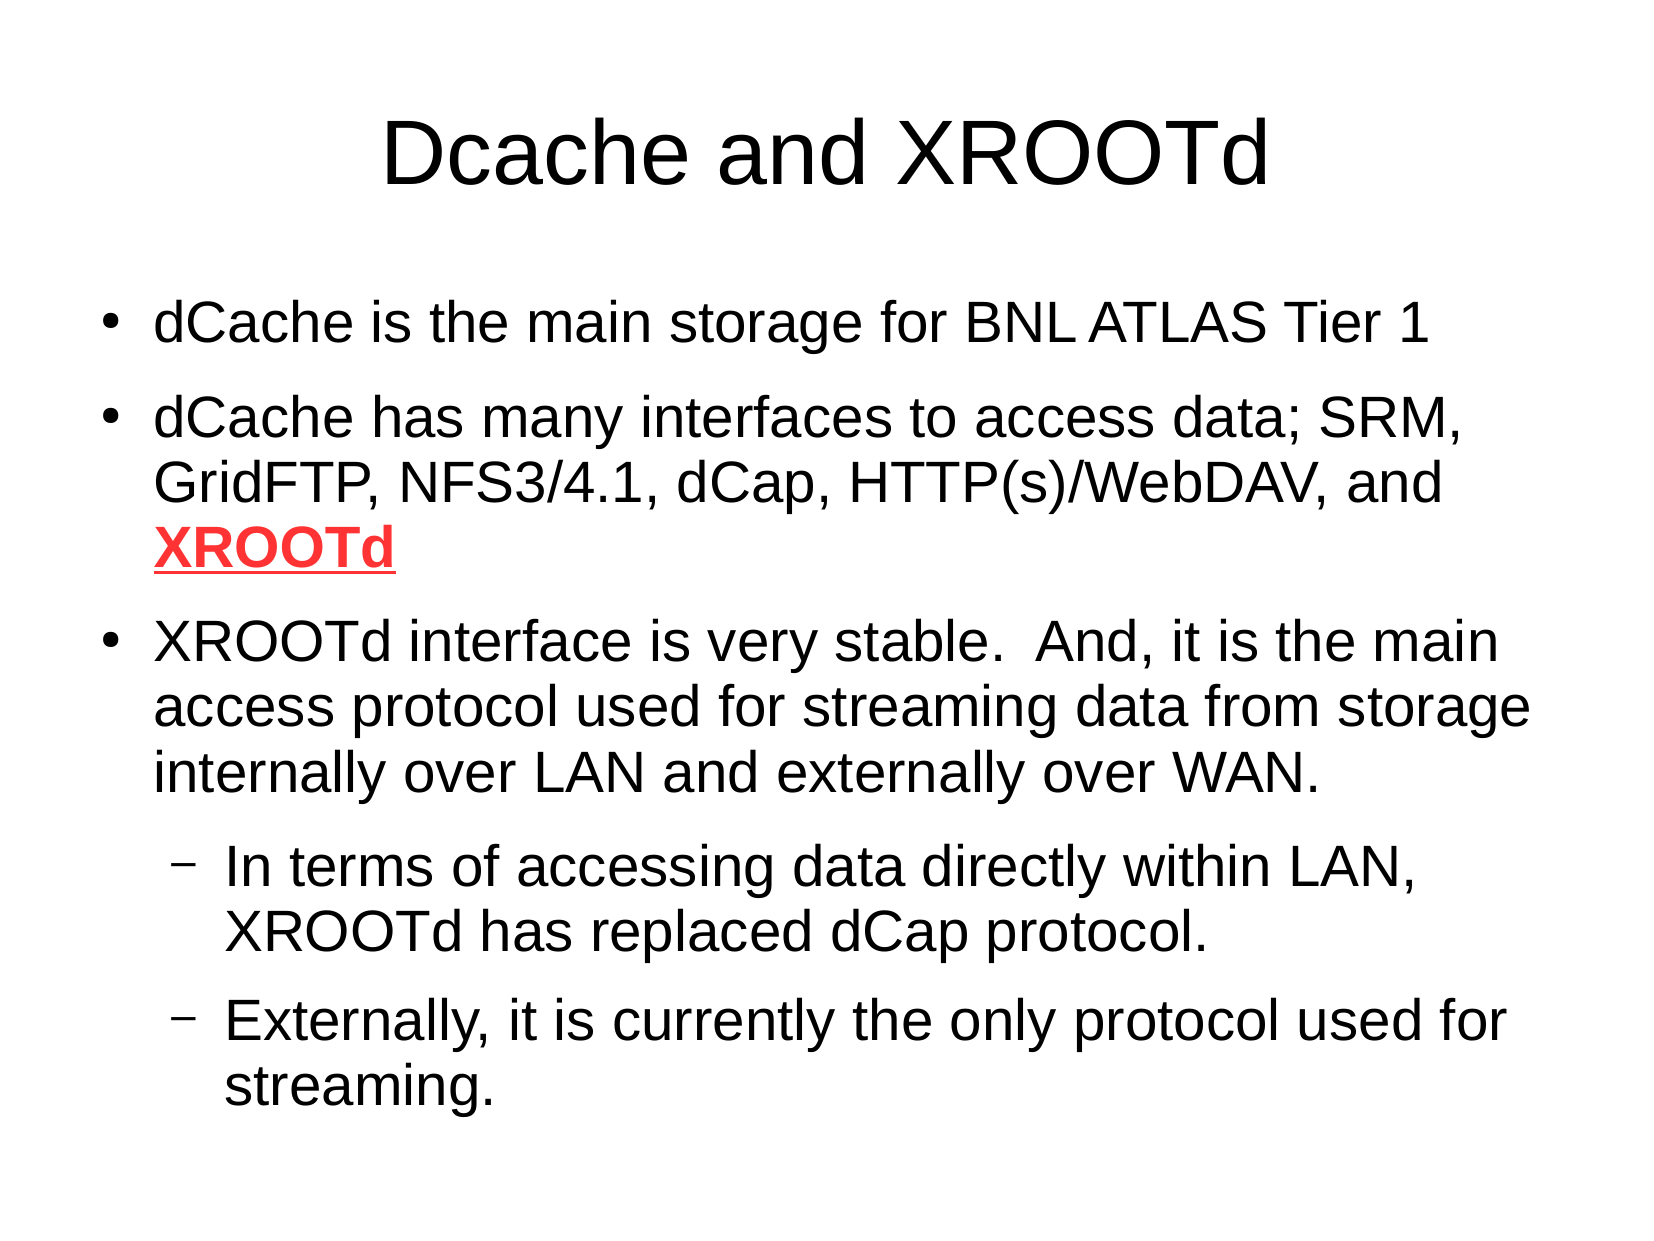

# Dcache and XROOTd
dCache is the main storage for BNL ATLAS Tier 1
dCache has many interfaces to access data; SRM, GridFTP, NFS3/4.1, dCap, HTTP(s)/WebDAV, and XROOTd
XROOTd interface is very stable. And, it is the main access protocol used for streaming data from storage internally over LAN and externally over WAN.
In terms of accessing data directly within LAN, XROOTd has replaced dCap protocol.
Externally, it is currently the only protocol used for streaming.